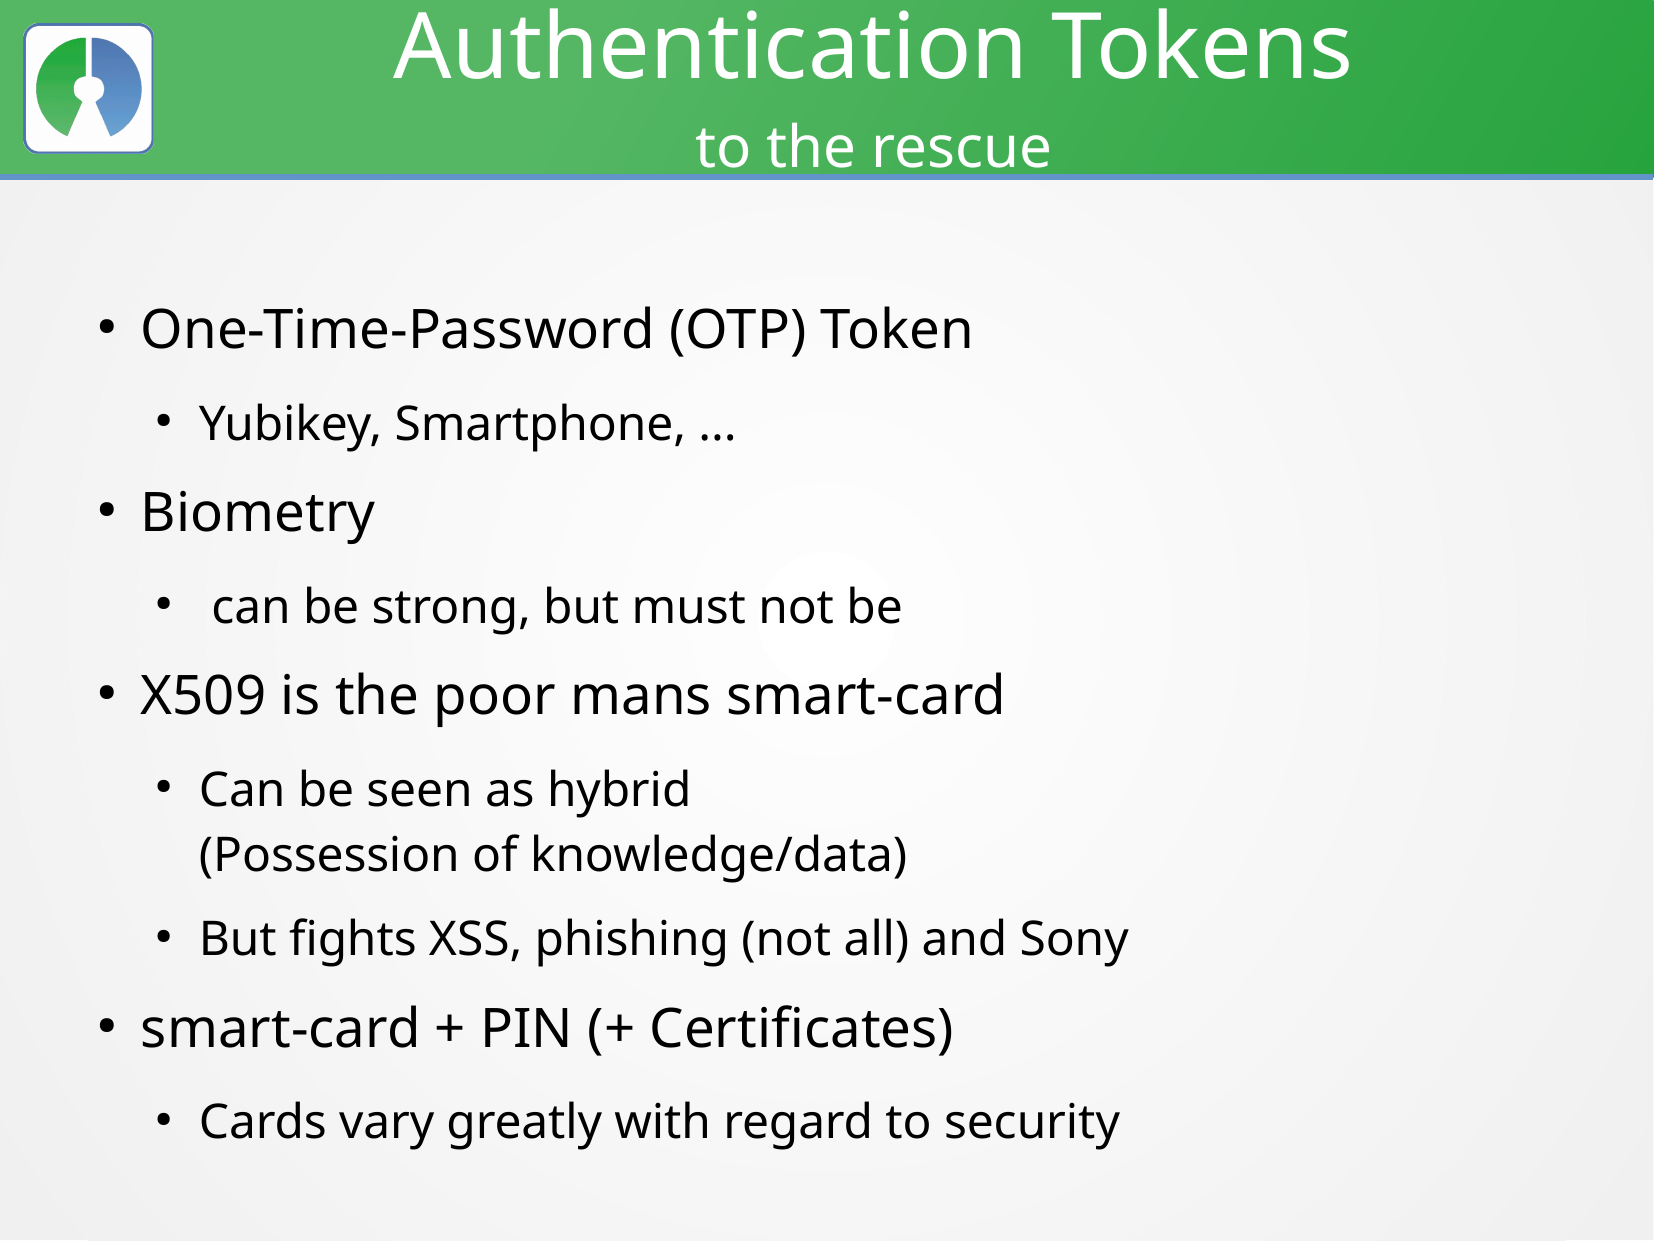

# Authentication Tokens to the rescue
One-Time-Password (OTP) Token
Yubikey, Smartphone, ...
Biometry
 can be strong, but must not be
X509 is the poor mans smart-card
Can be seen as hybrid
(Possession of knowledge/data)
But fights XSS, phishing (not all) and Sony
smart-card + PIN (+ Certificates)
Cards vary greatly with regard to security